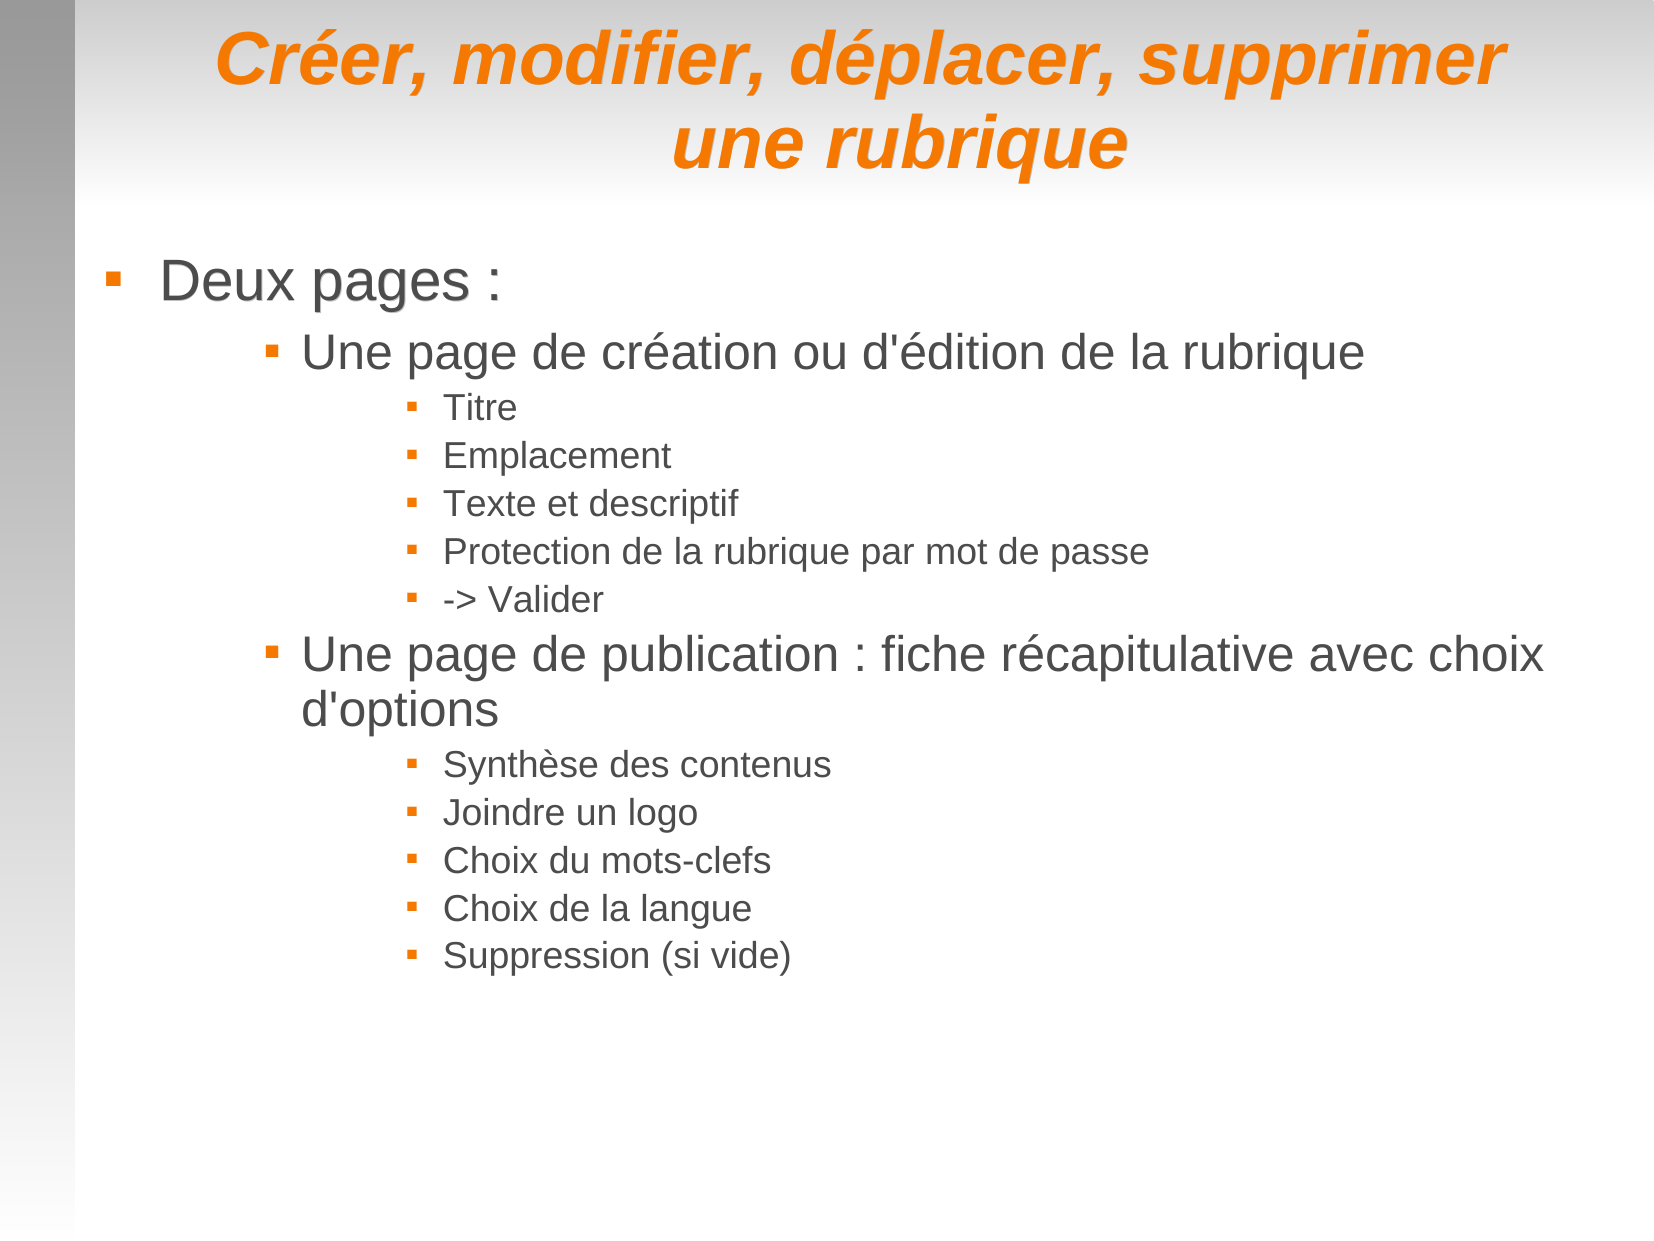

# Créer, modifier, déplacer, supprimer une rubrique
Deux pages :
Une page de création ou d'édition de la rubrique
Titre
Emplacement
Texte et descriptif
Protection de la rubrique par mot de passe
-> Valider
Une page de publication : fiche récapitulative avec choix d'options
Synthèse des contenus
Joindre un logo
Choix du mots-clefs
Choix de la langue
Suppression (si vide)